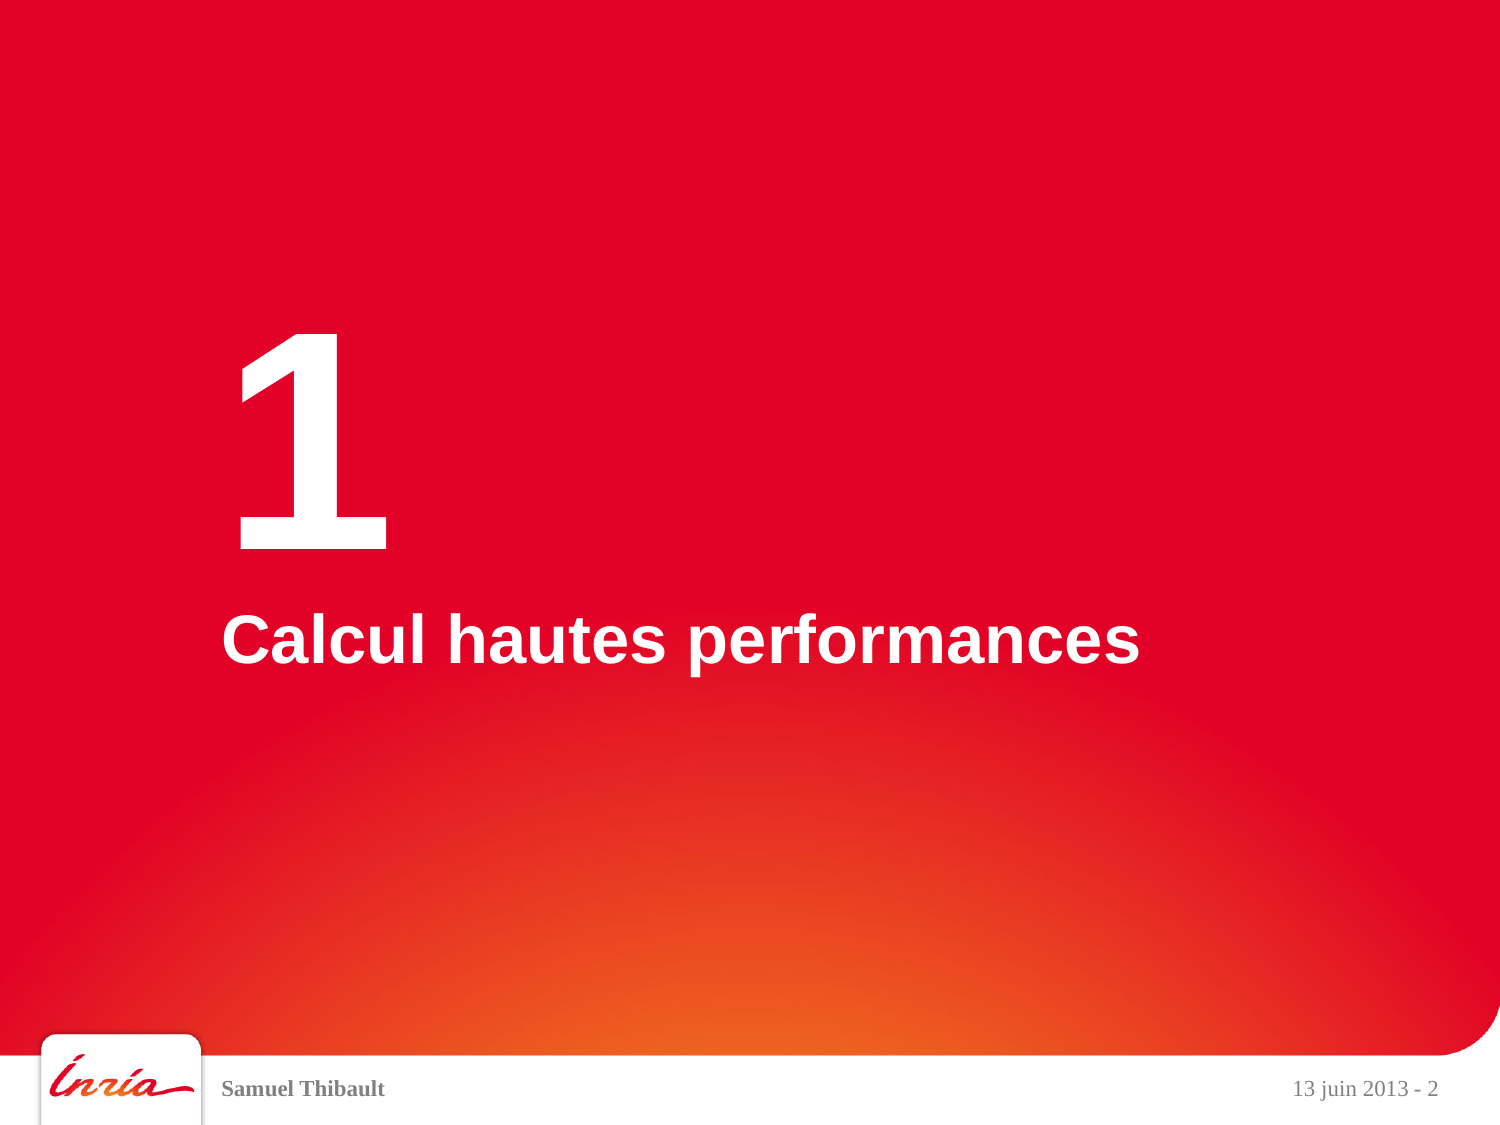

1
# Calcul hautes performances
2
Samuel Thibault
13 juin 2013